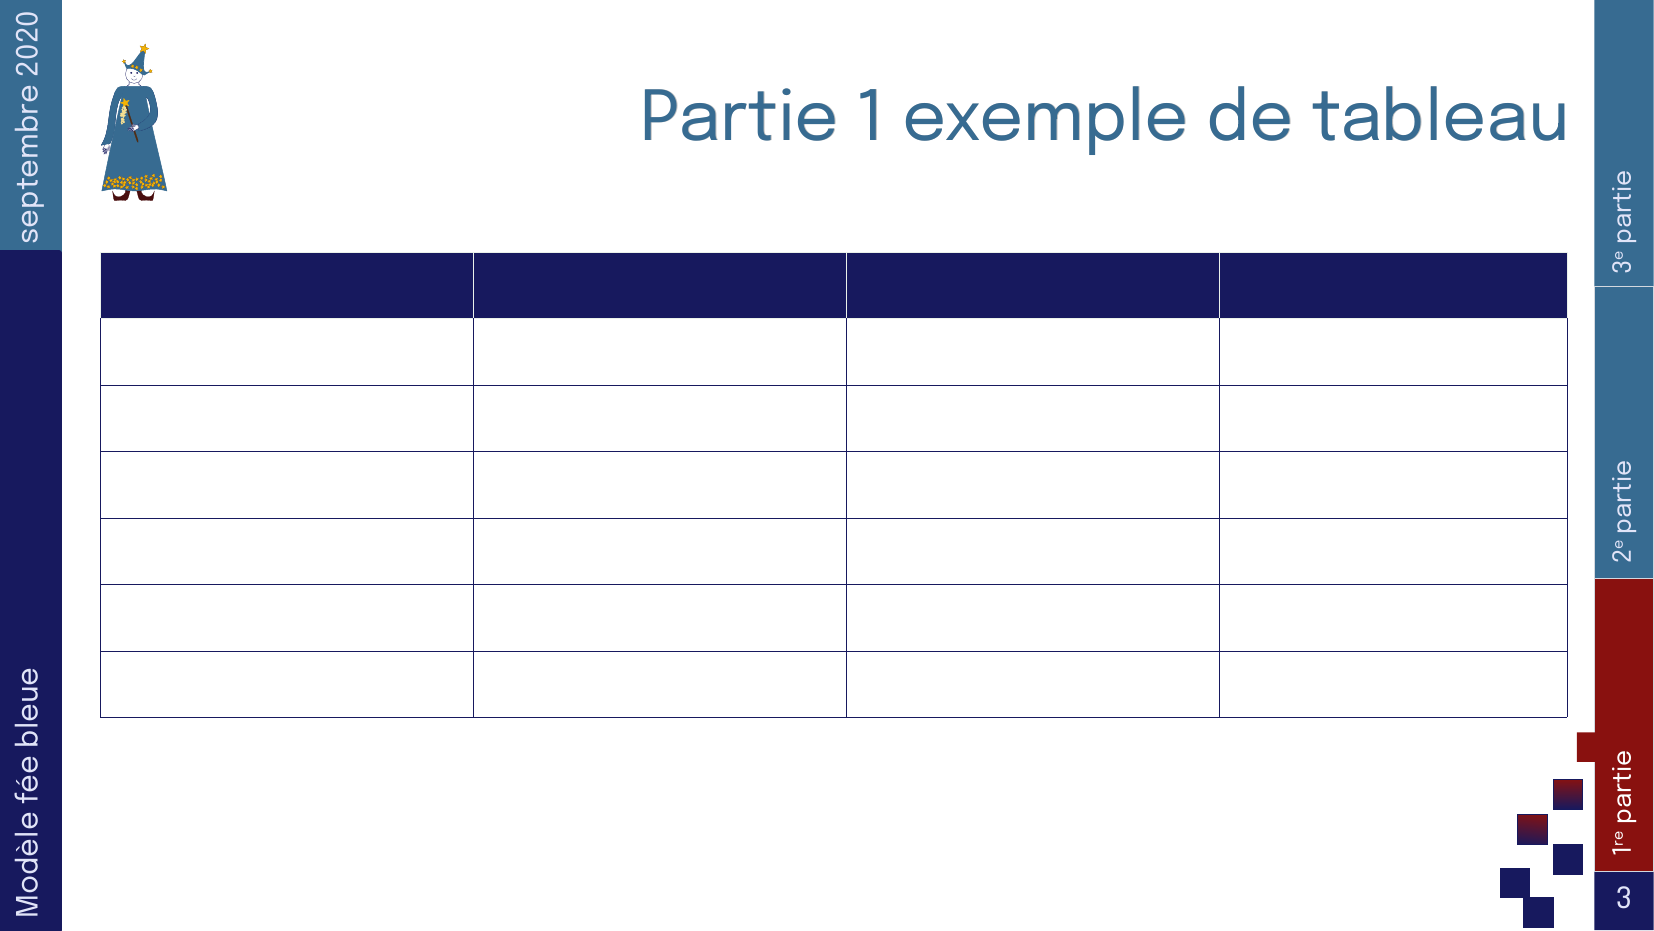

# Partie 1 exemple de tableau
septembre 2020
| | | | |
| --- | --- | --- | --- |
| | | | |
| | | | |
| | | | |
| | | | |
| | | | |
| | | | |
Modèle fée bleue
3